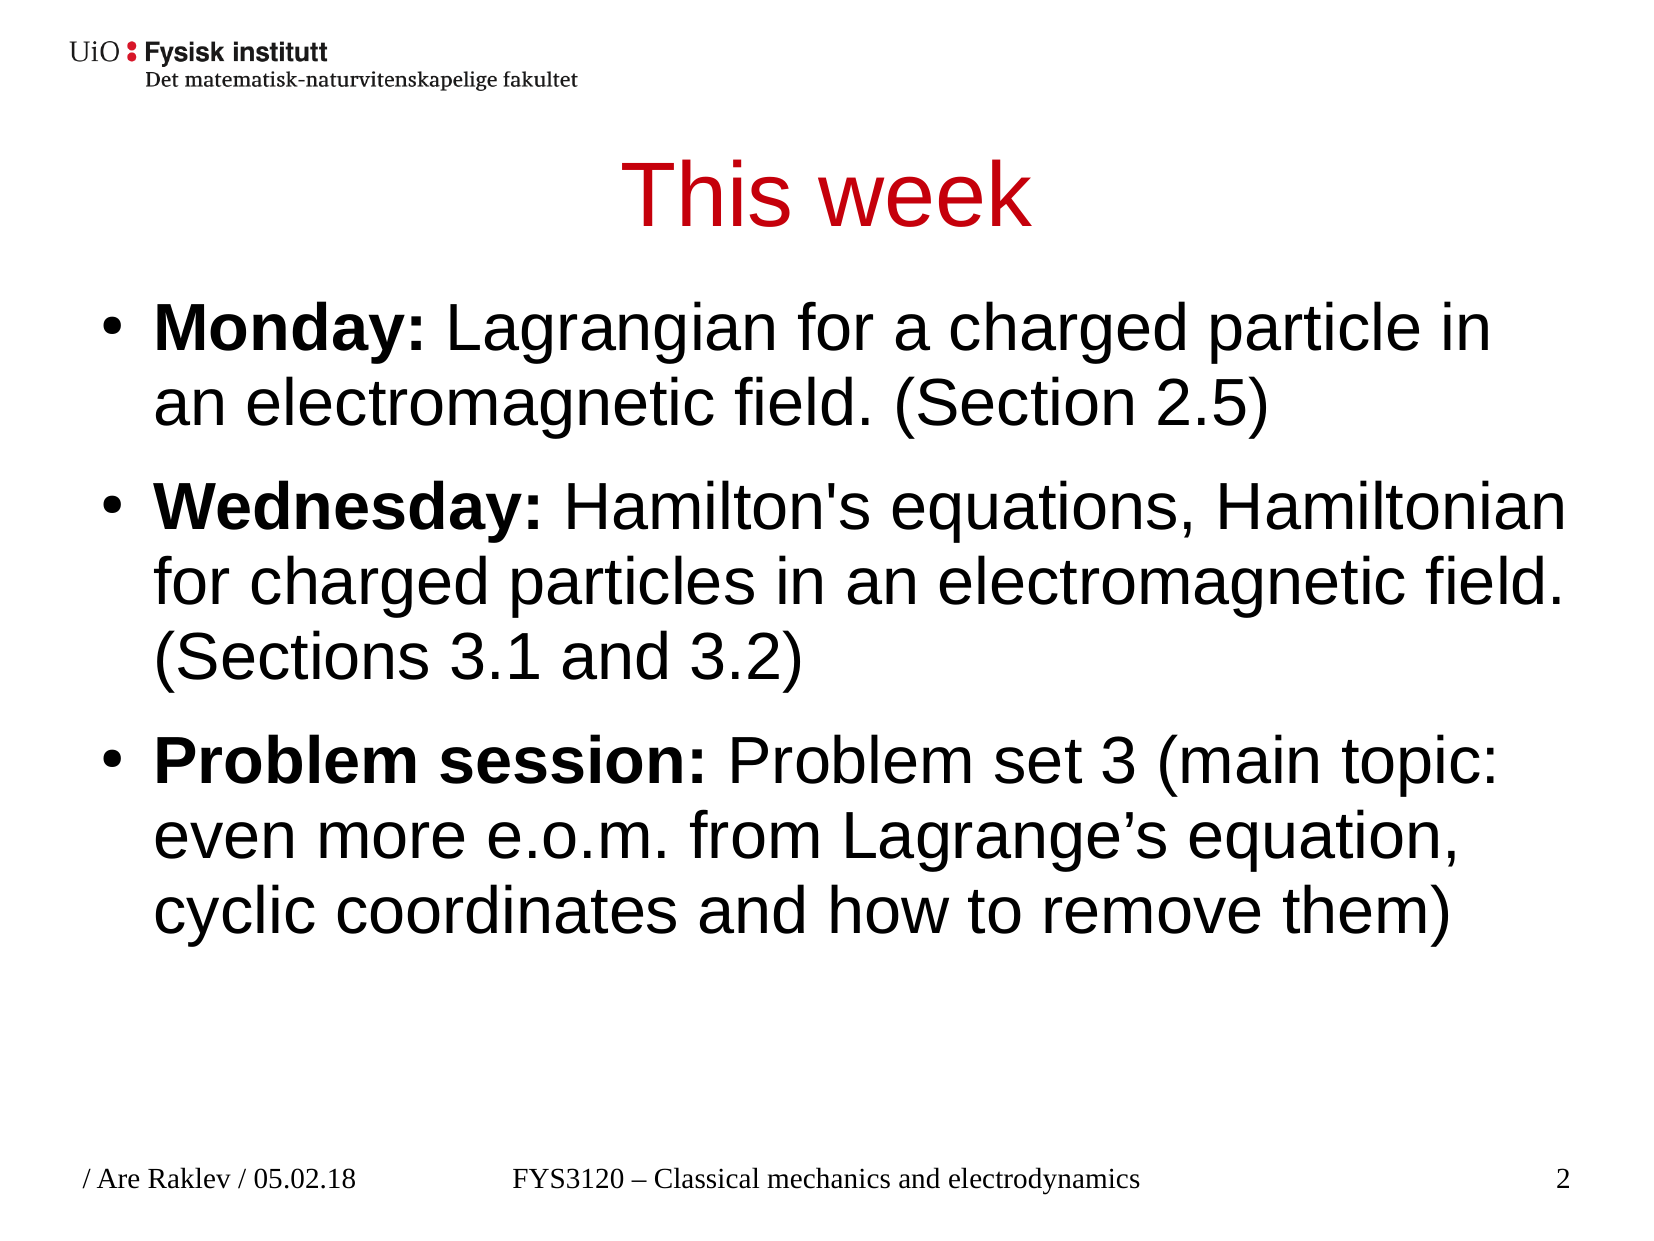

# This week
Monday: Lagrangian for a charged particle in an electromagnetic field. (Section 2.5)
Wednesday: Hamilton's equations, Hamiltonian for charged particles in an electromagnetic field. (Sections 3.1 and 3.2)
Problem session: Problem set 3 (main topic: even more e.o.m. from Lagrange’s equation, cyclic coordinates and how to remove them)
/ Are Raklev / 05.02.18
FYS3120 – Classical mechanics and electrodynamics
2